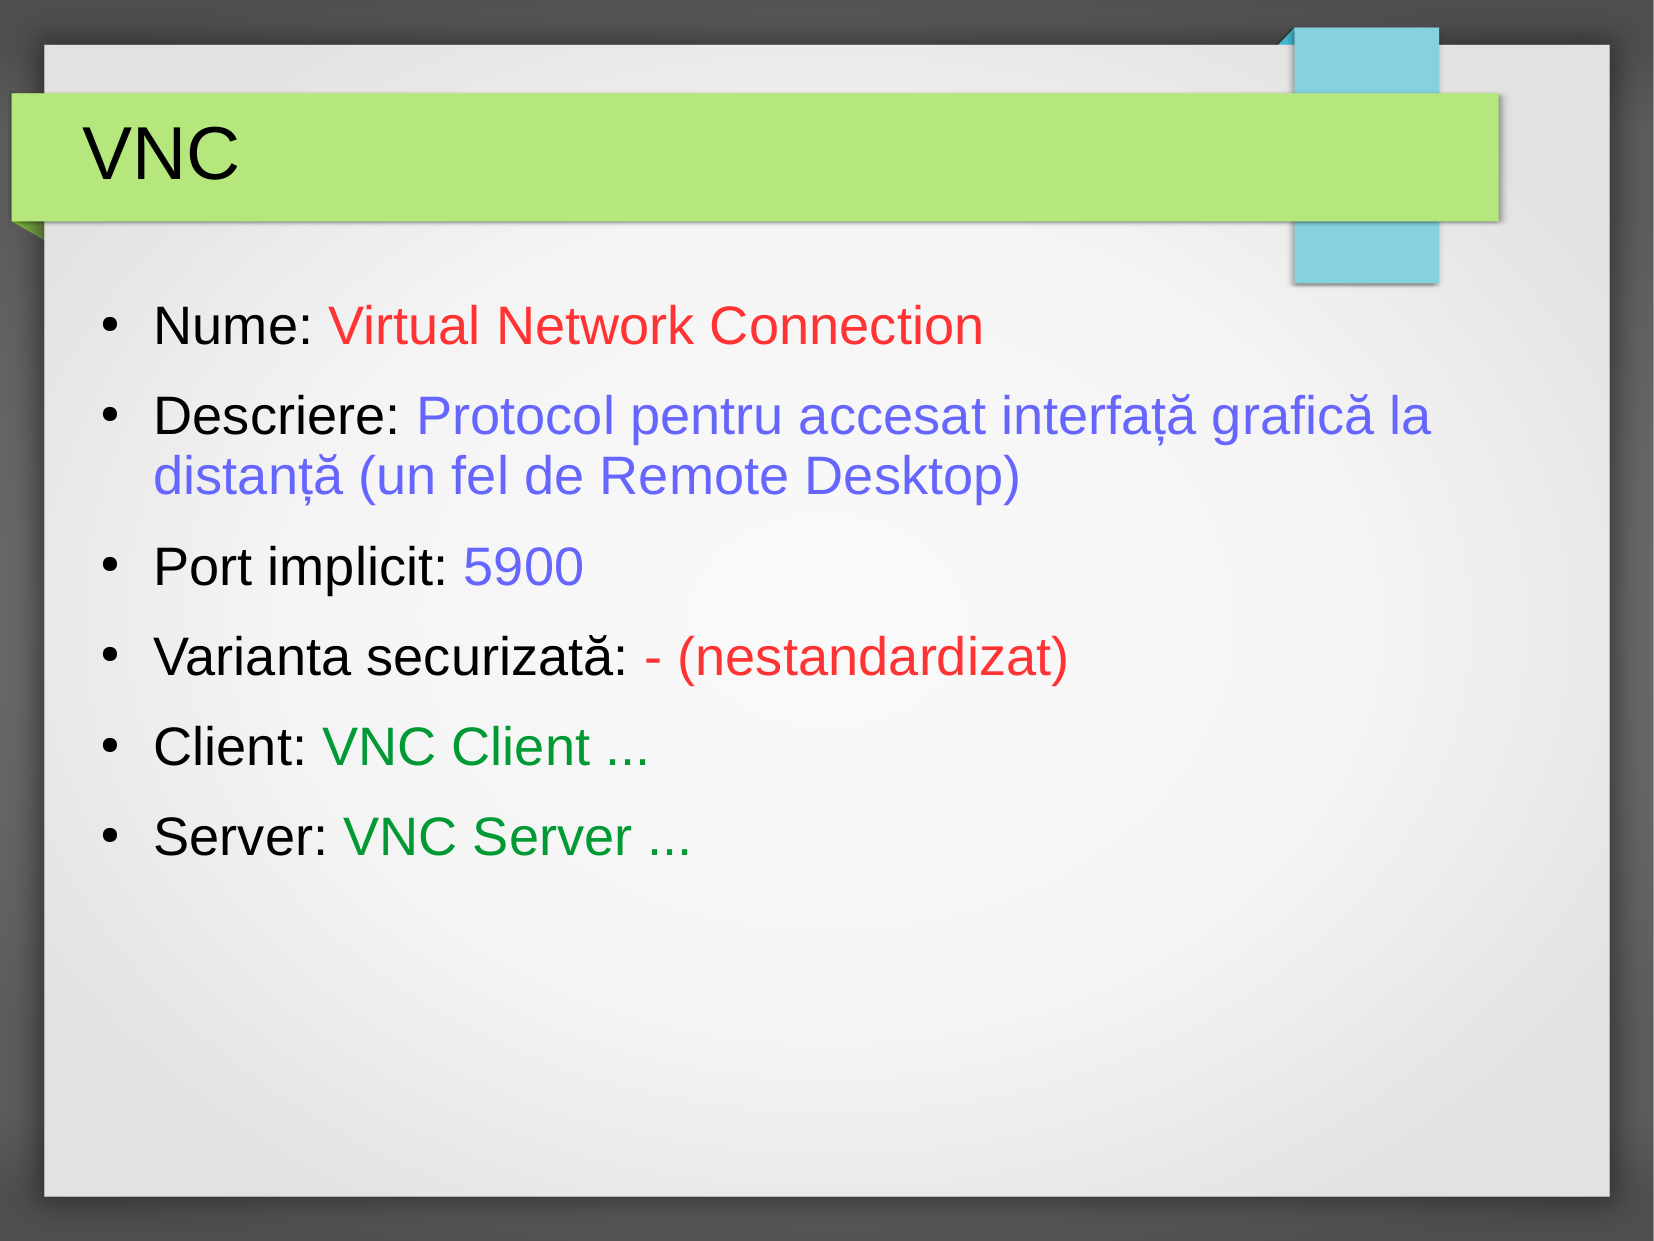

# VNC
Nume: Virtual Network Connection
Descriere: Protocol pentru accesat interfață grafică la distanță (un fel de Remote Desktop)
Port implicit: 5900
Varianta securizată: - (nestandardizat)
Client: VNC Client ...
Server: VNC Server ...